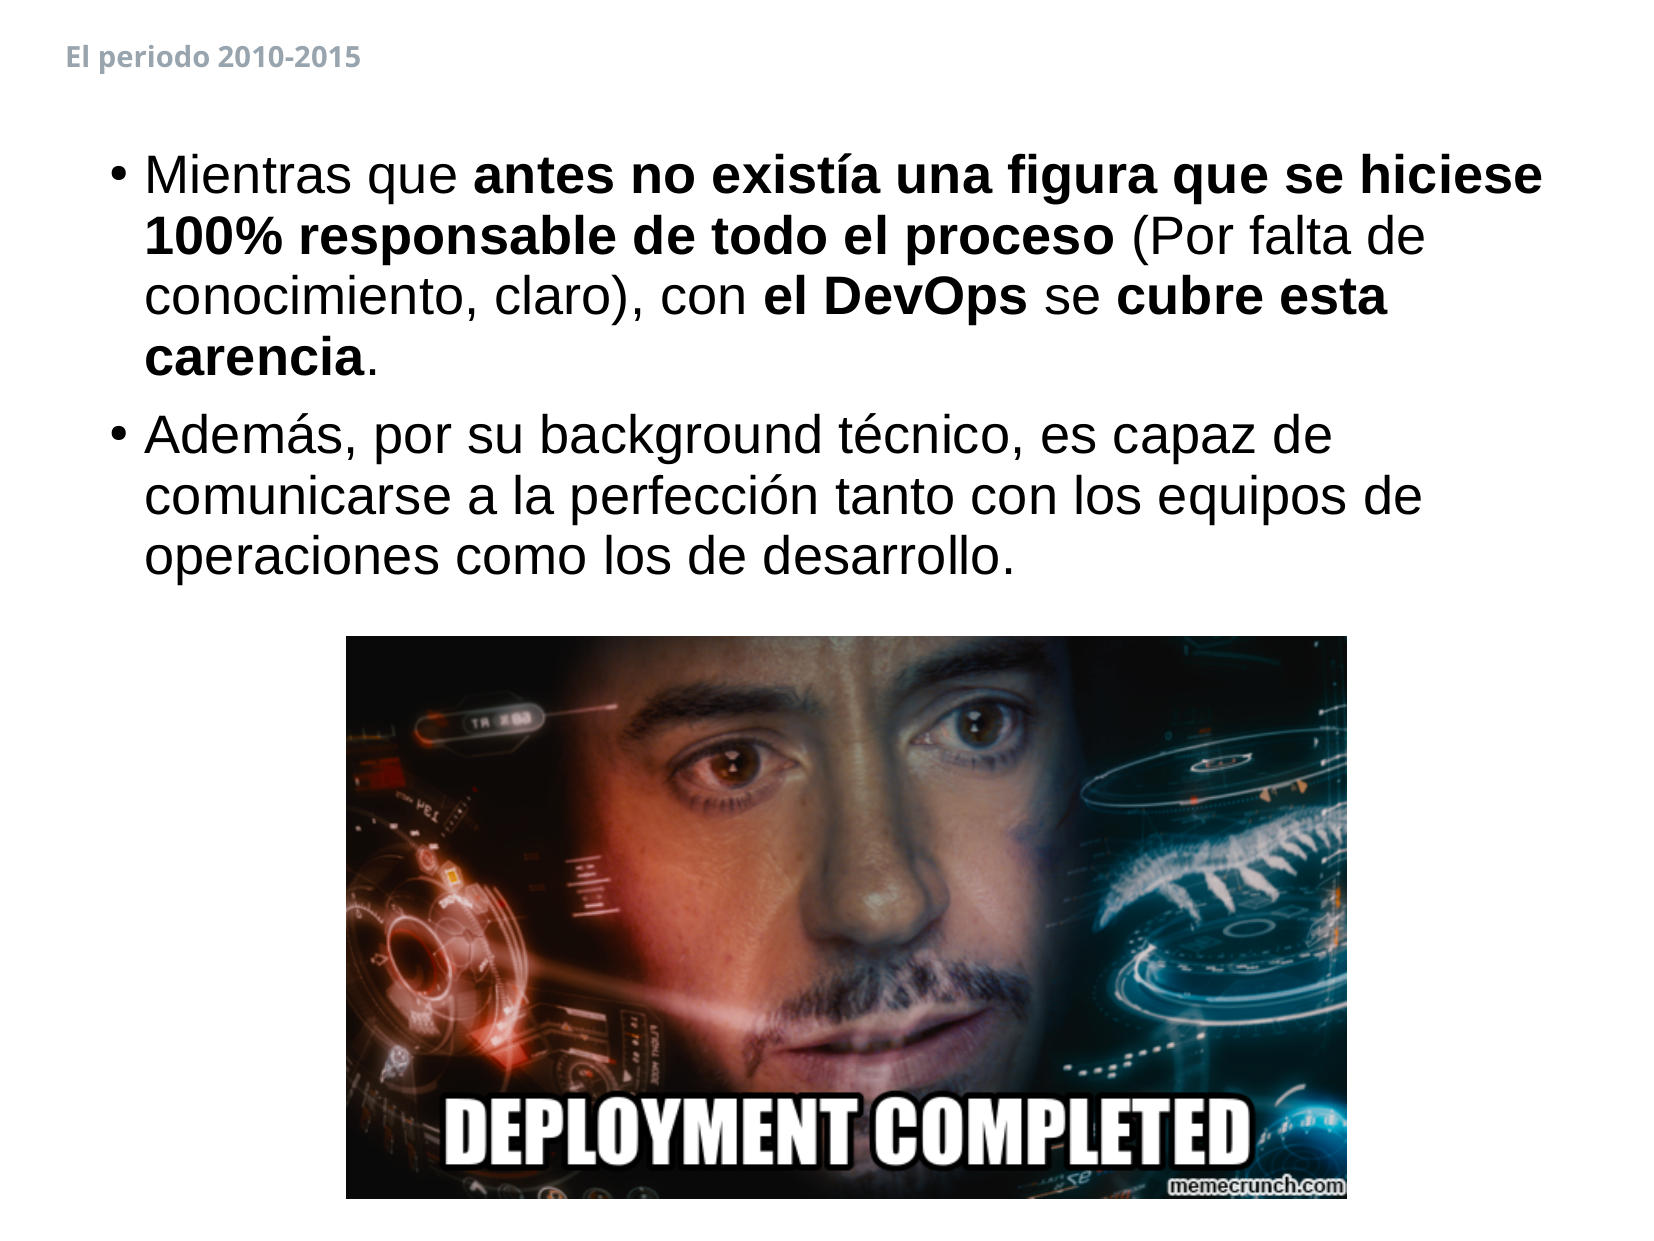

El periodo 2010-2015
Mientras que antes no existía una figura que se hiciese 100% responsable de todo el proceso (Por falta de conocimiento, claro), con el DevOps se cubre esta carencia.
Además, por su background técnico, es capaz de comunicarse a la perfección tanto con los equipos de operaciones como los de desarrollo.